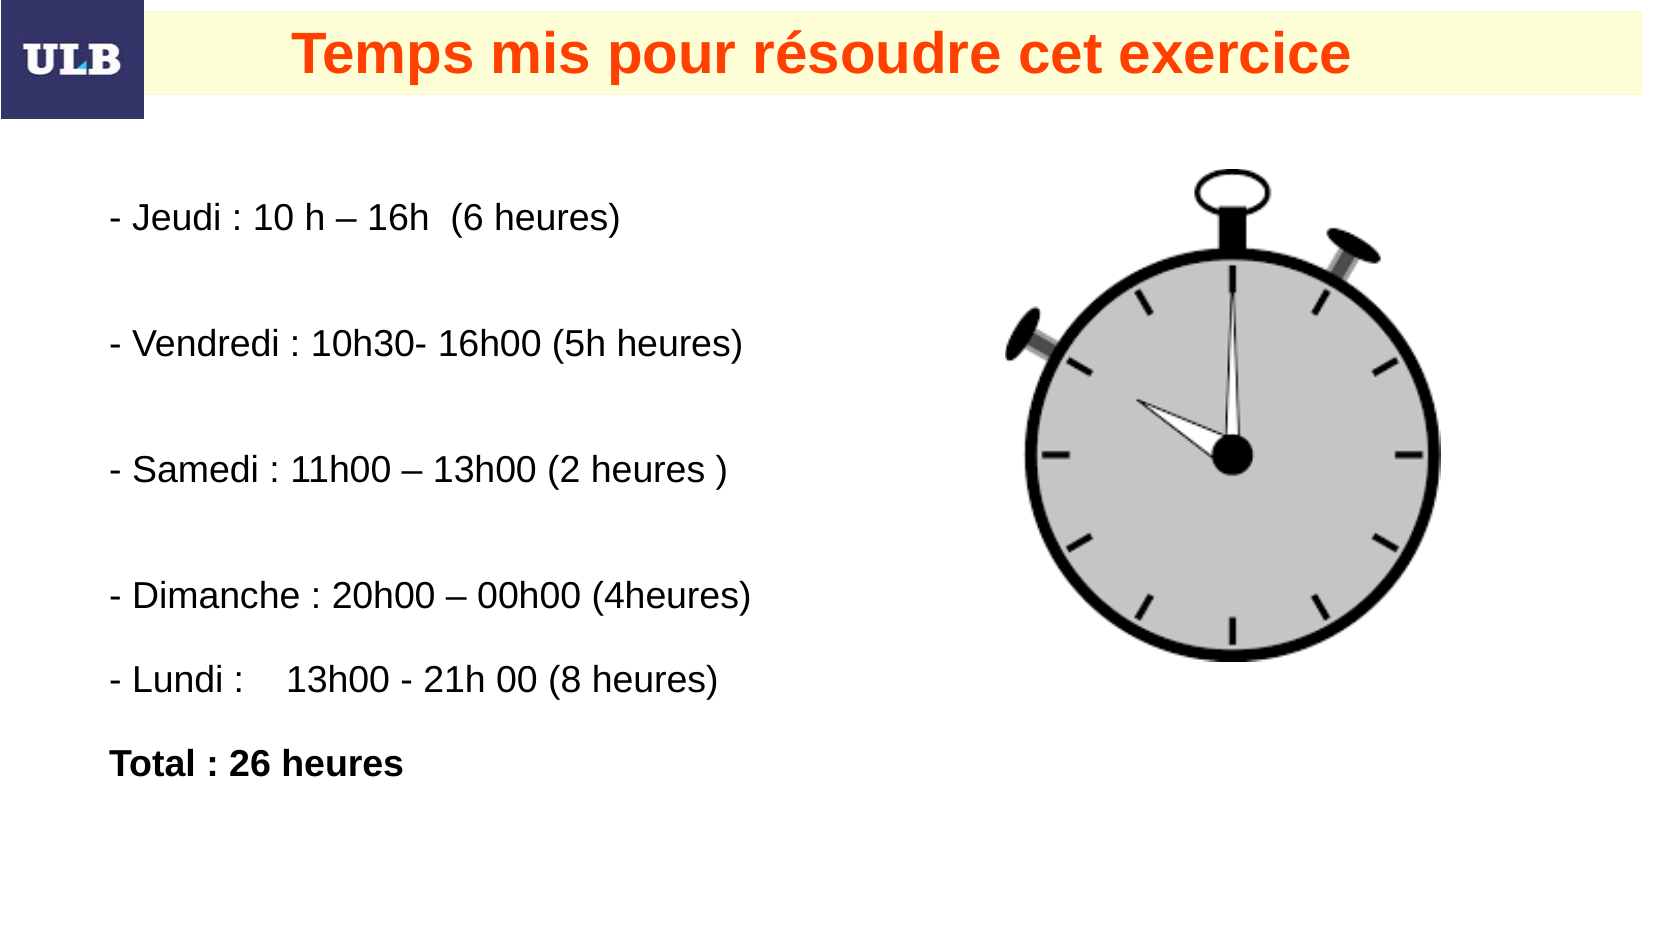

Temps mis pour résoudre cet exercice
- Jeudi : 10 h – 16h (6 heures)
- Vendredi : 10h30- 16h00 (5h heures)
- Samedi : 11h00 – 13h00 (2 heures )
- Dimanche : 20h00 – 00h00 (4heures)
- Lundi : 13h00 - 21h 00 (8 heures)
Total : 26 heures